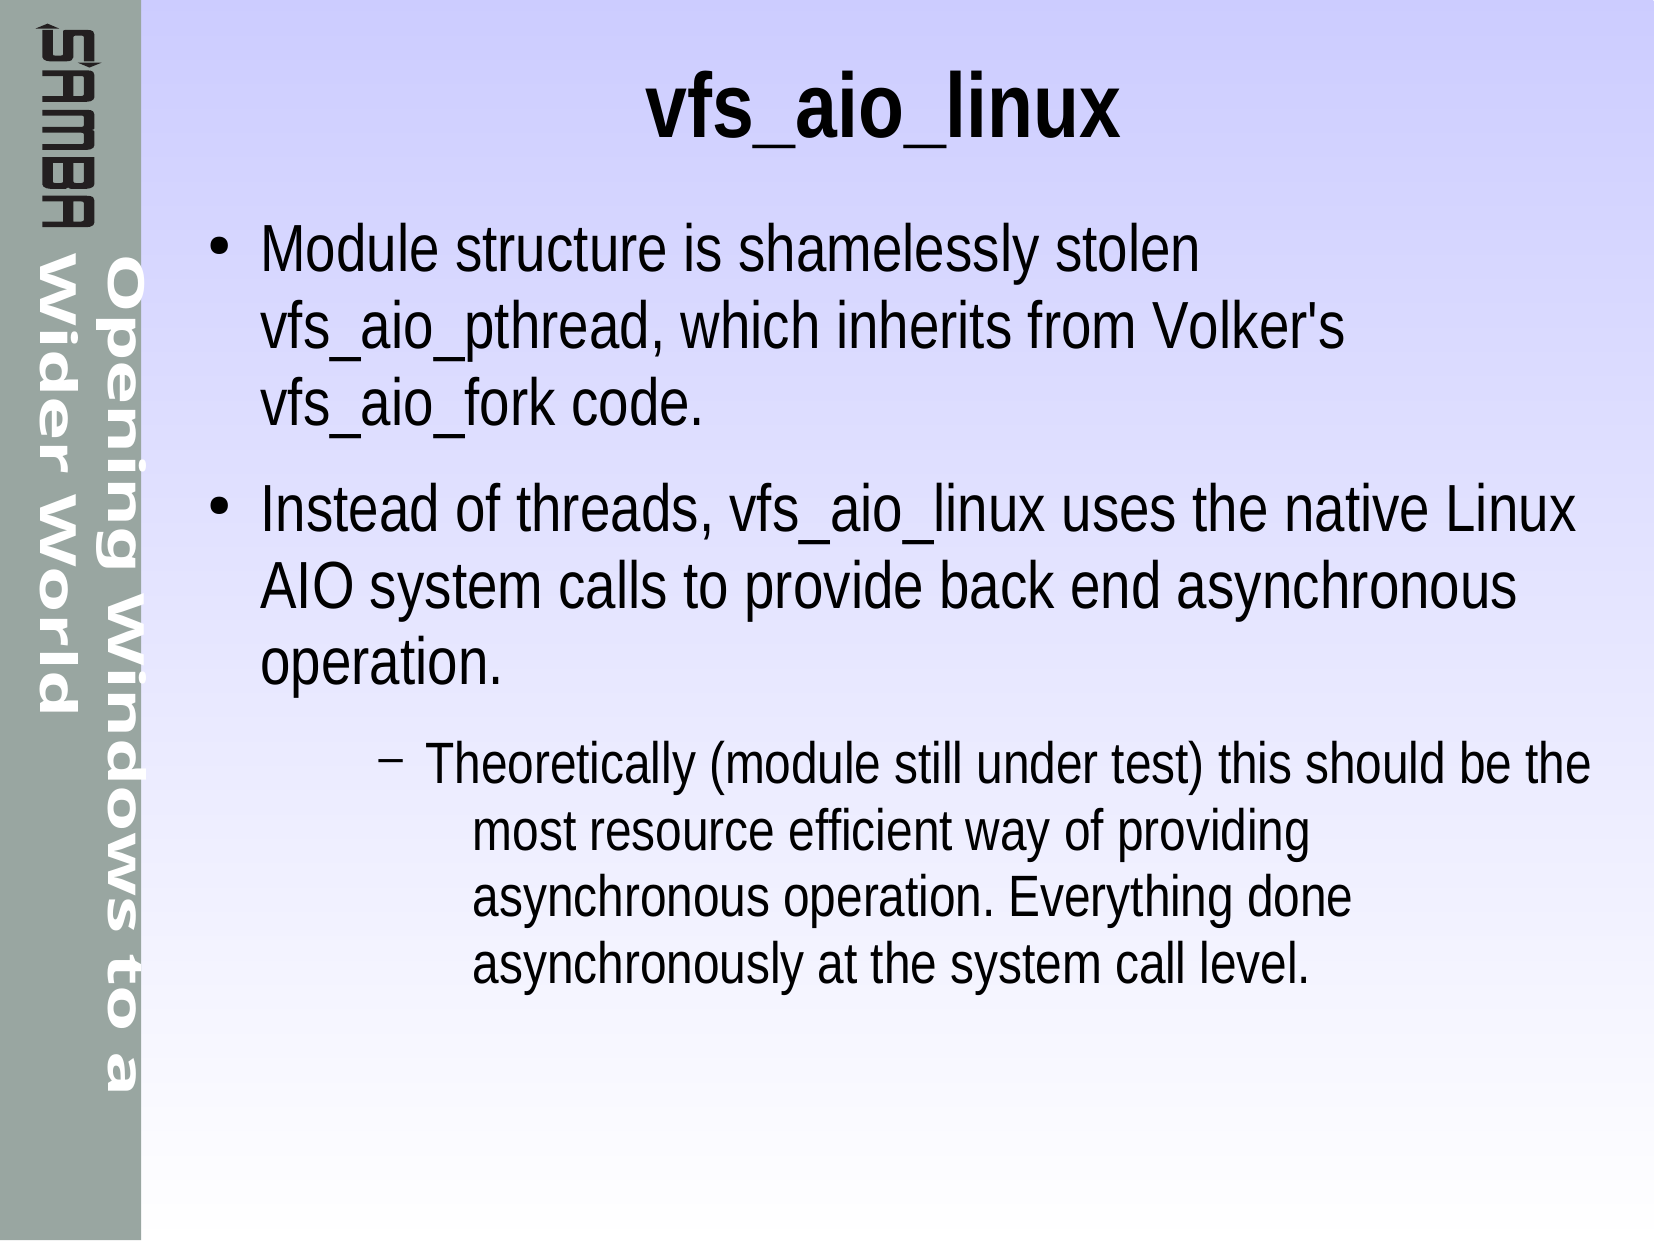

# vfs_aio_linux
Module structure is shamelessly stolen vfs_aio_pthread, which inherits from Volker's vfs_aio_fork code.
Instead of threads, vfs_aio_linux uses the native Linux AIO system calls to provide back end asynchronous operation.
Theoretically (module still under test) this should be the most resource efficient way of providing asynchronous operation. Everything done asynchronously at the system call level.